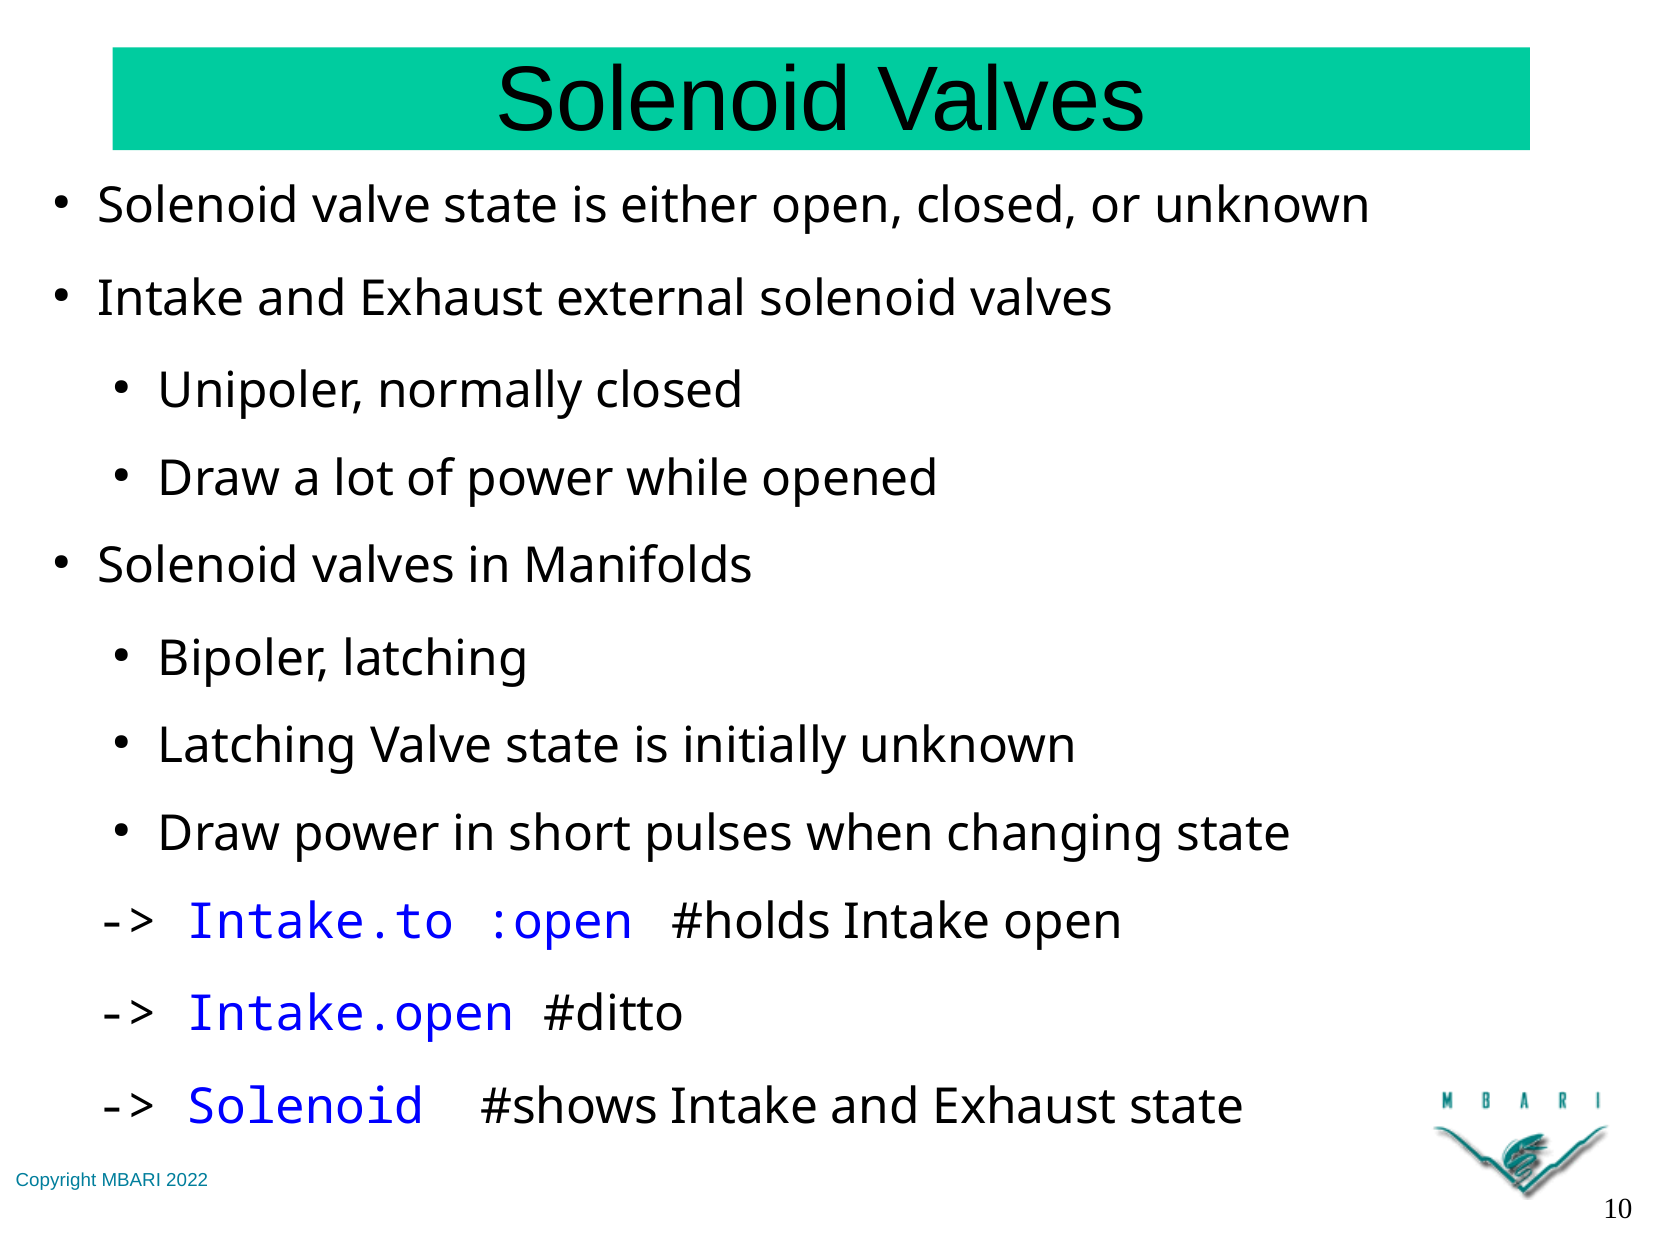

# Solenoid Valves
Solenoid valve state is either open, closed, or unknown
Intake and Exhaust external solenoid valves
Unipoler, normally closed
Draw a lot of power while opened
Solenoid valves in Manifolds
Bipoler, latching
Latching Valve state is initially unknown
Draw power in short pulses when changing state
-> Intake.to :open		#holds Intake open
-> Intake.open				#ditto
-> Solenoid	#shows Intake and Exhaust state